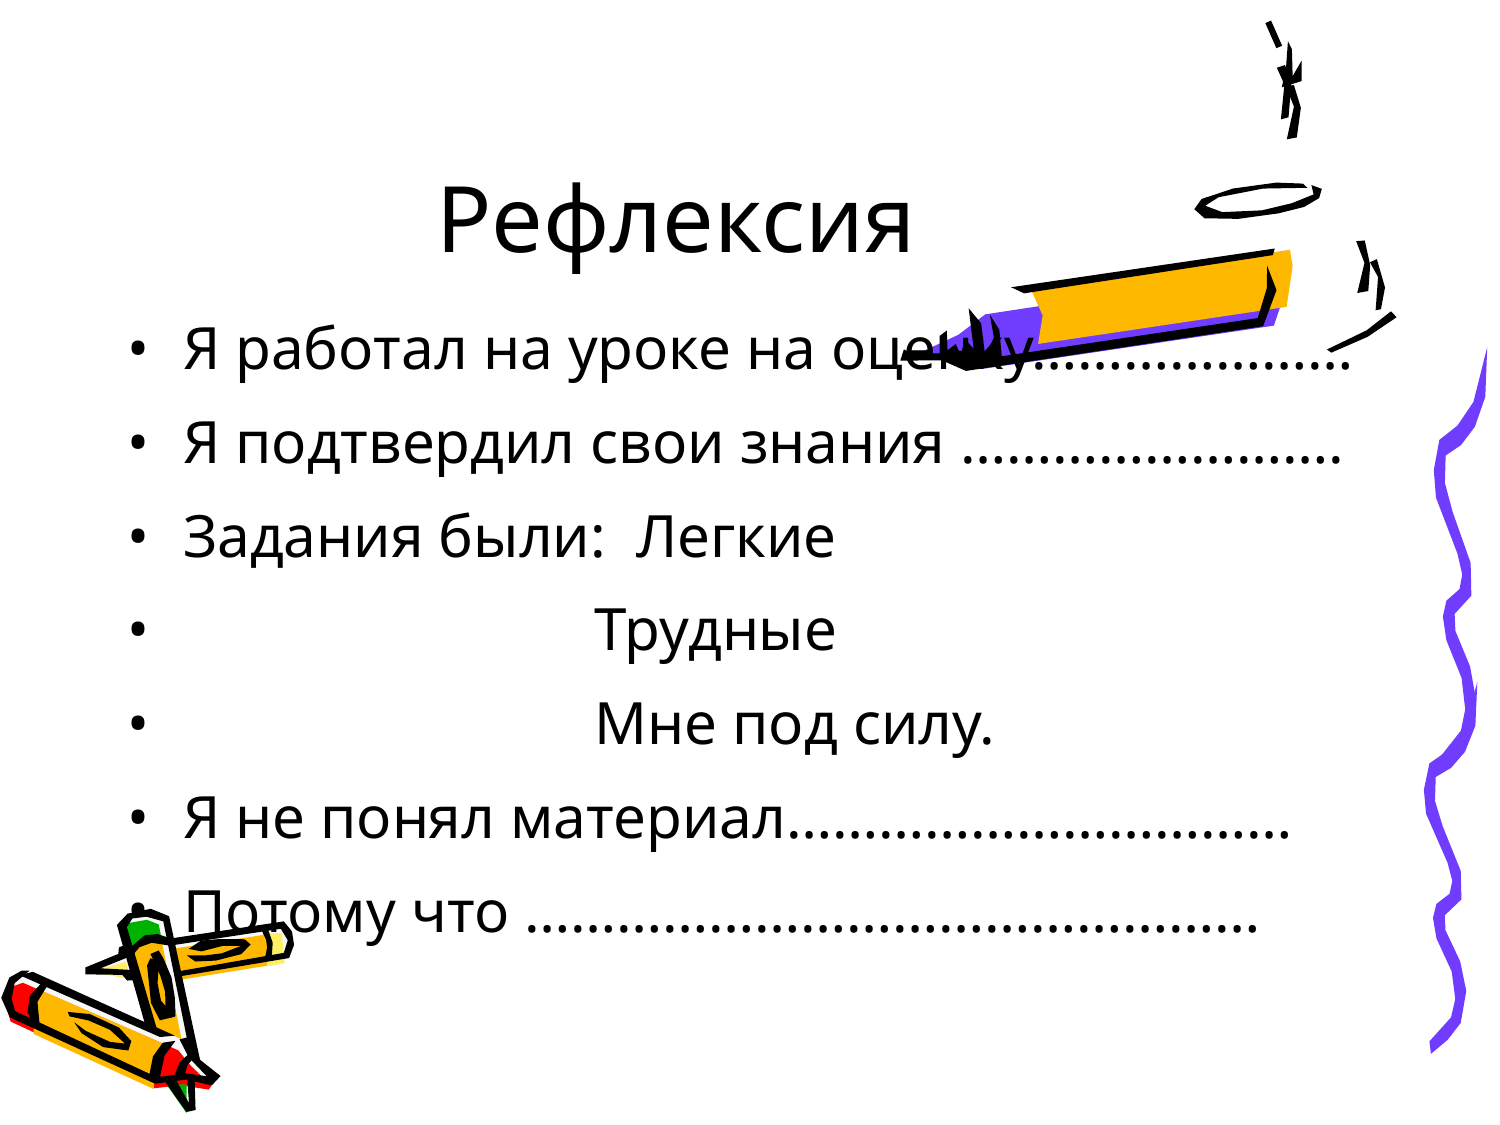

Рефлексия
Я работал на уроке на оценку…………………
Я подтвердил свои знания …………………….
Задания были: Легкие
 Трудные
 Мне под силу.
Я не понял материал……………………………
Потому что …………………………………………